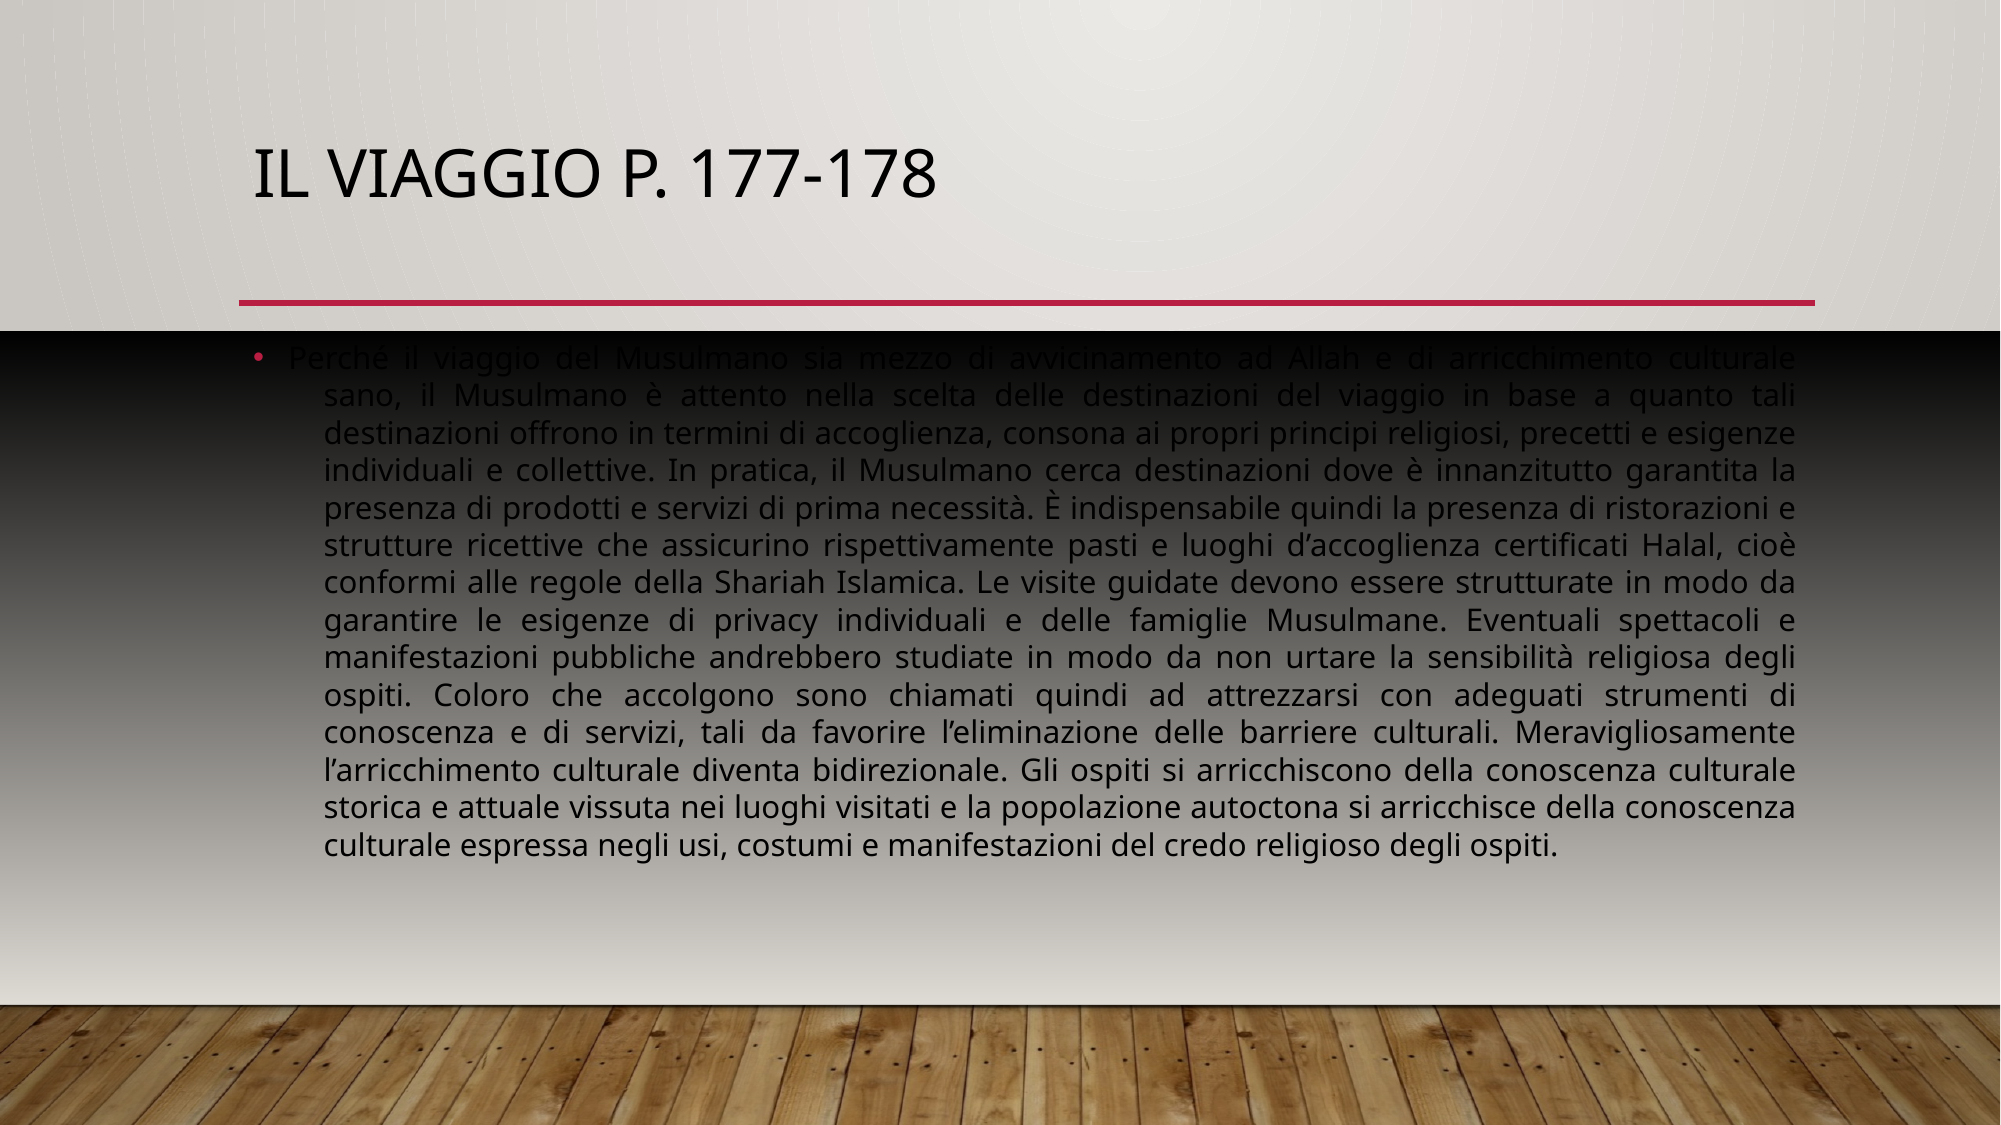

# Il viaggio p. 177-178
Perché il viaggio del Musulmano sia mezzo di avvicinamento ad Allah e di arricchimento culturale sano, il Musulmano è attento nella scelta delle destinazioni del viaggio in base a quanto tali destinazioni offrono in termini di accoglienza, consona ai propri principi religiosi, precetti e esigenze individuali e collettive. In pratica, il Musulmano cerca destinazioni dove è innanzitutto garantita la presenza di prodotti e servizi di prima necessità. È indispensabile quindi la presenza di ristorazioni e strutture ricettive che assicurino rispettivamente pasti e luoghi d’accoglienza certificati Halal, cioè conformi alle regole della Shariah Islamica. Le visite guidate devono essere strutturate in modo da garantire le esigenze di privacy individuali e delle famiglie Musulmane. Eventuali spettacoli e manifestazioni pubbliche andrebbero studiate in modo da non urtare la sensibilità religiosa degli ospiti. Coloro che accolgono sono chiamati quindi ad attrezzarsi con adeguati strumenti di conoscenza e di servizi, tali da favorire l’eliminazione delle barriere culturali. Meravigliosamente l’arricchimento culturale diventa bidirezionale. Gli ospiti si arricchiscono della conoscenza culturale storica e attuale vissuta nei luoghi visitati e la popolazione autoctona si arricchisce della conoscenza culturale espressa negli usi, costumi e manifestazioni del credo religioso degli ospiti.